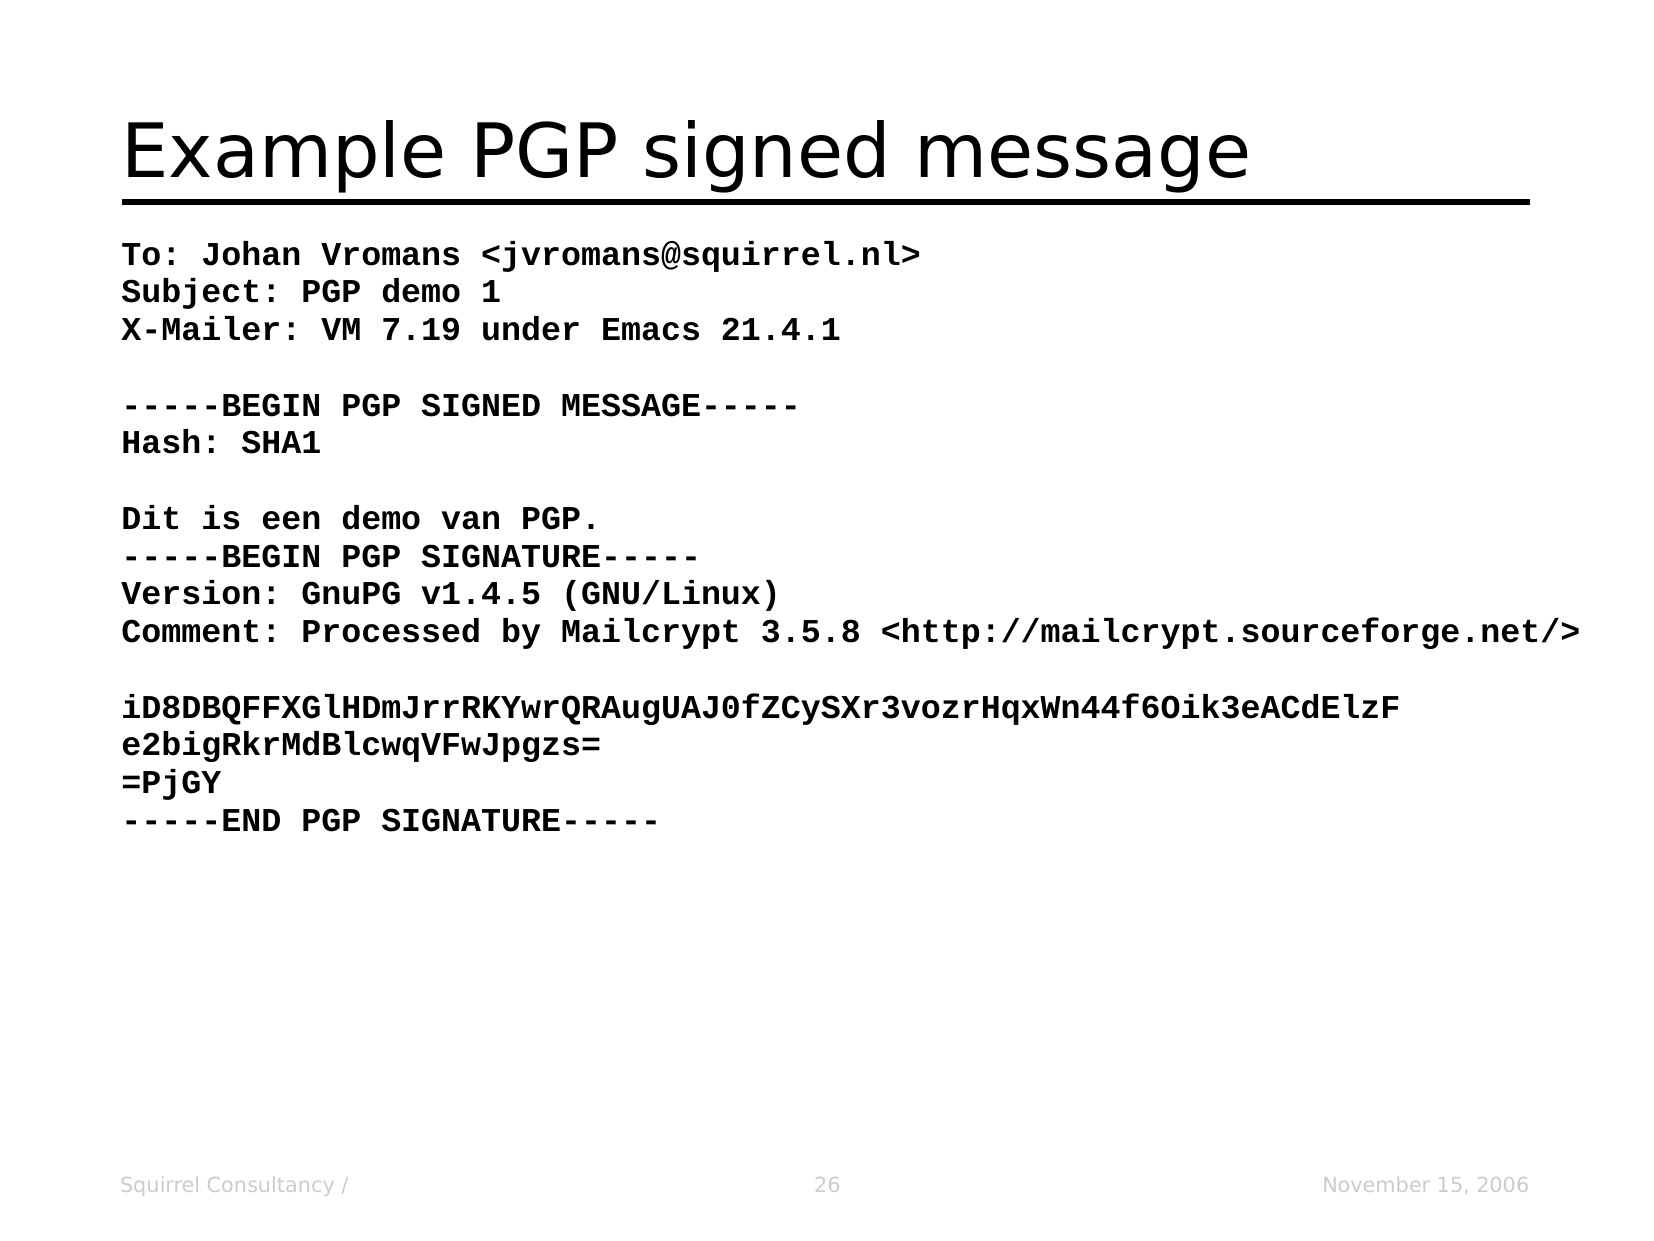

# Example PGP signed message
To: Johan Vromans <jvromans@squirrel.nl>
Subject: PGP demo 1
X-Mailer: VM 7.19 under Emacs 21.4.1
-----BEGIN PGP SIGNED MESSAGE-----
Hash: SHA1
Dit is een demo van PGP.
-----BEGIN PGP SIGNATURE-----
Version: GnuPG v1.4.5 (GNU/Linux)
Comment: Processed by Mailcrypt 3.5.8 <http://mailcrypt.sourceforge.net/>
iD8DBQFFXGlHDmJrrRKYwrQRAugUAJ0fZCySXr3vozrHqxWn44f6Oik3eACdElzF
e2bigRkrMdBlcwqVFwJpgzs=
=PjGY
-----END PGP SIGNATURE-----